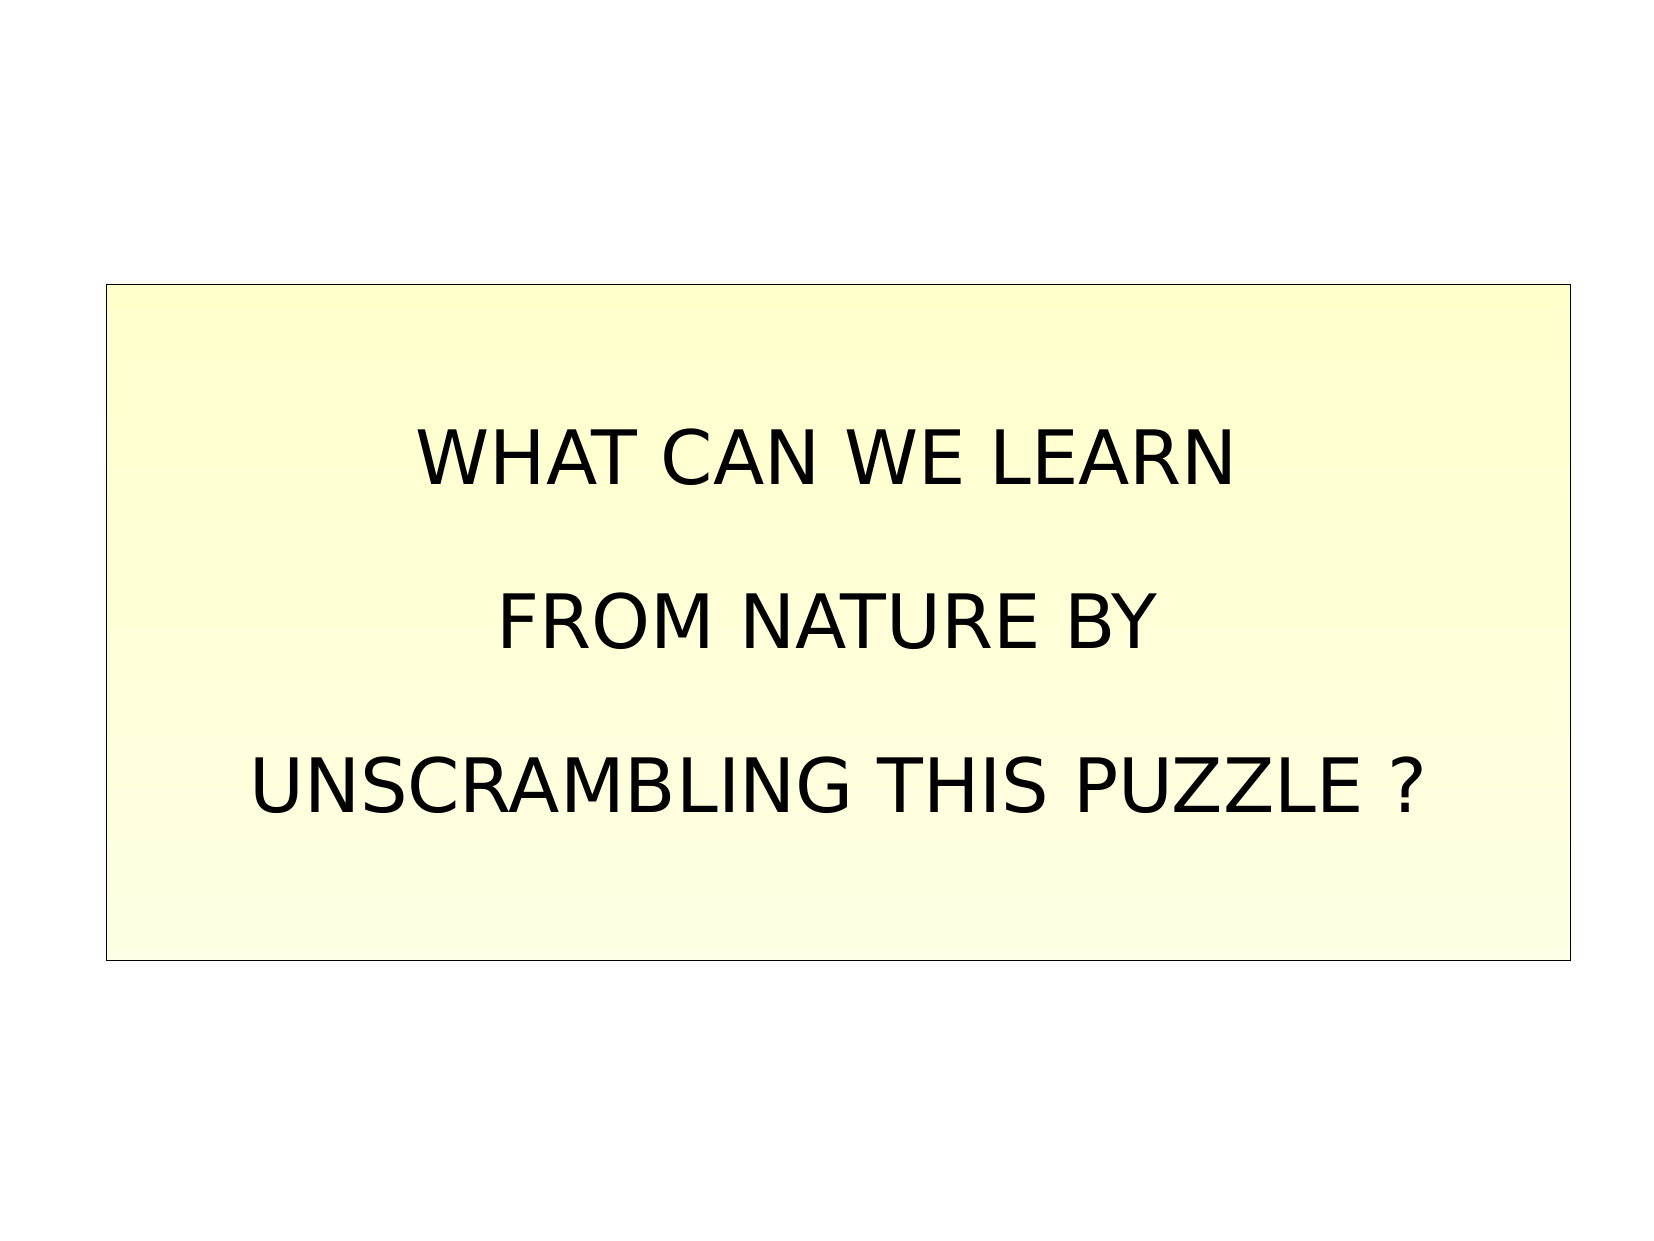

WHAT CAN WE LEARN
FROM NATURE BY
UNSCRAMBLING THIS PUZZLE ?